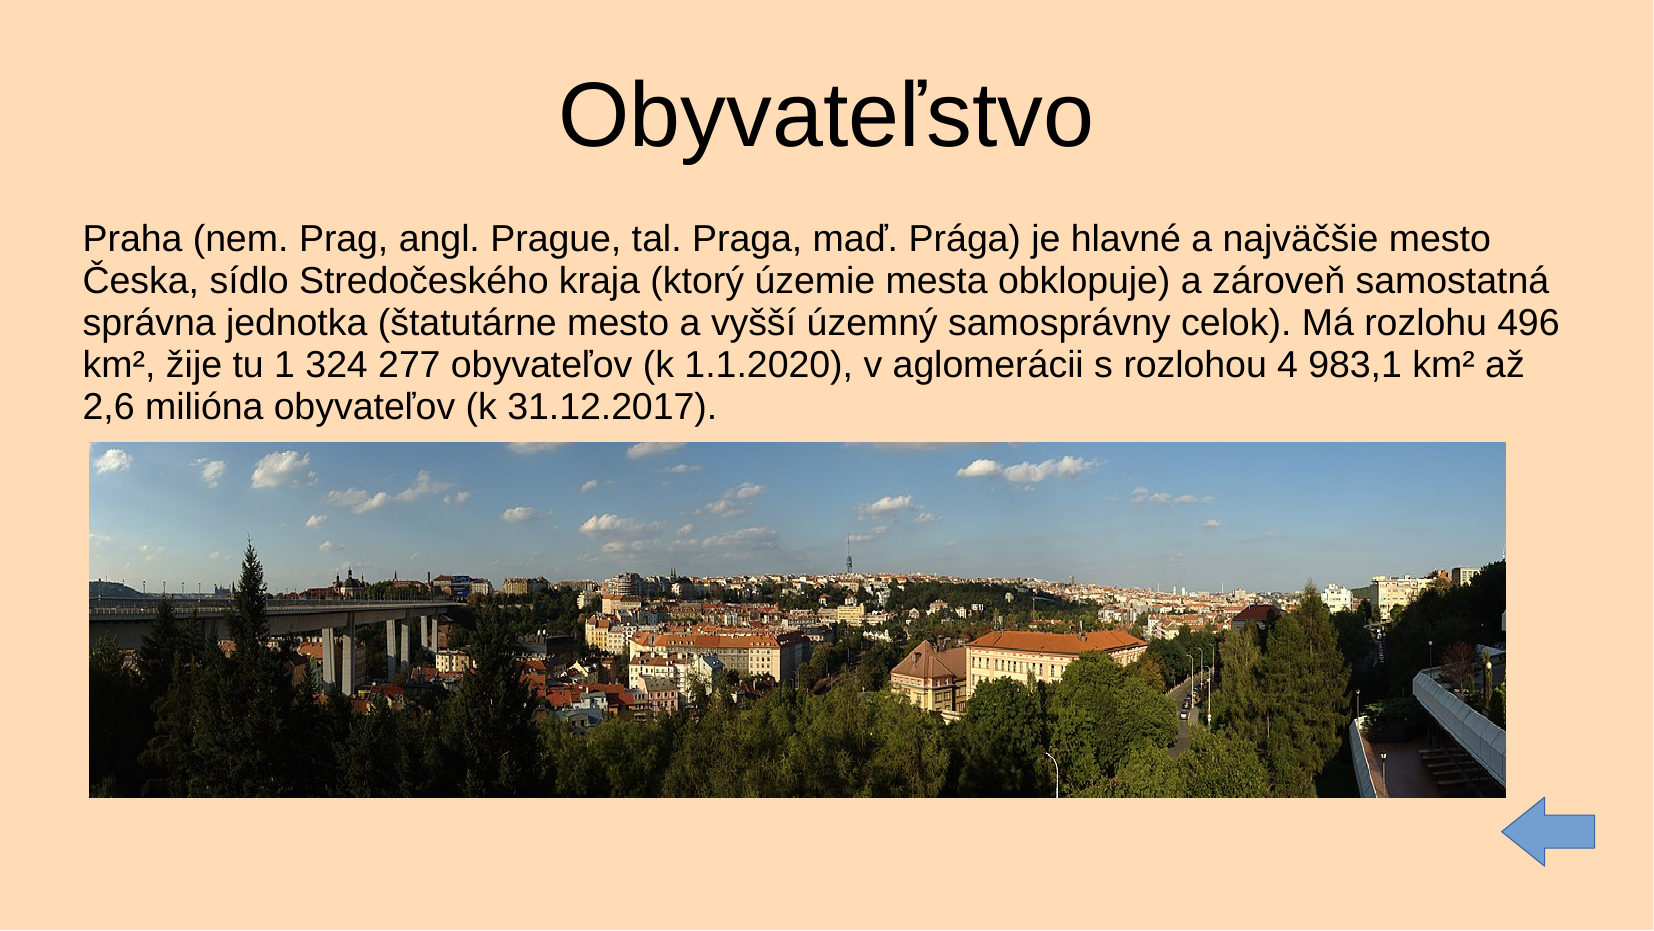

# Obyvateľstvo
Praha (nem. Prag, angl. Prague, tal. Praga, maď. Prága) je hlavné a najväčšie mesto Česka, sídlo Stredočeského kraja (ktorý územie mesta obklopuje) a zároveň samostatná správna jednotka (štatutárne mesto a vyšší územný samosprávny celok). Má rozlohu 496 km², žije tu 1 324 277 obyvateľov (k 1.1.2020), v aglomerácii s rozlohou 4 983,1 km² až 2,6 milióna obyvateľov (k 31.12.2017).